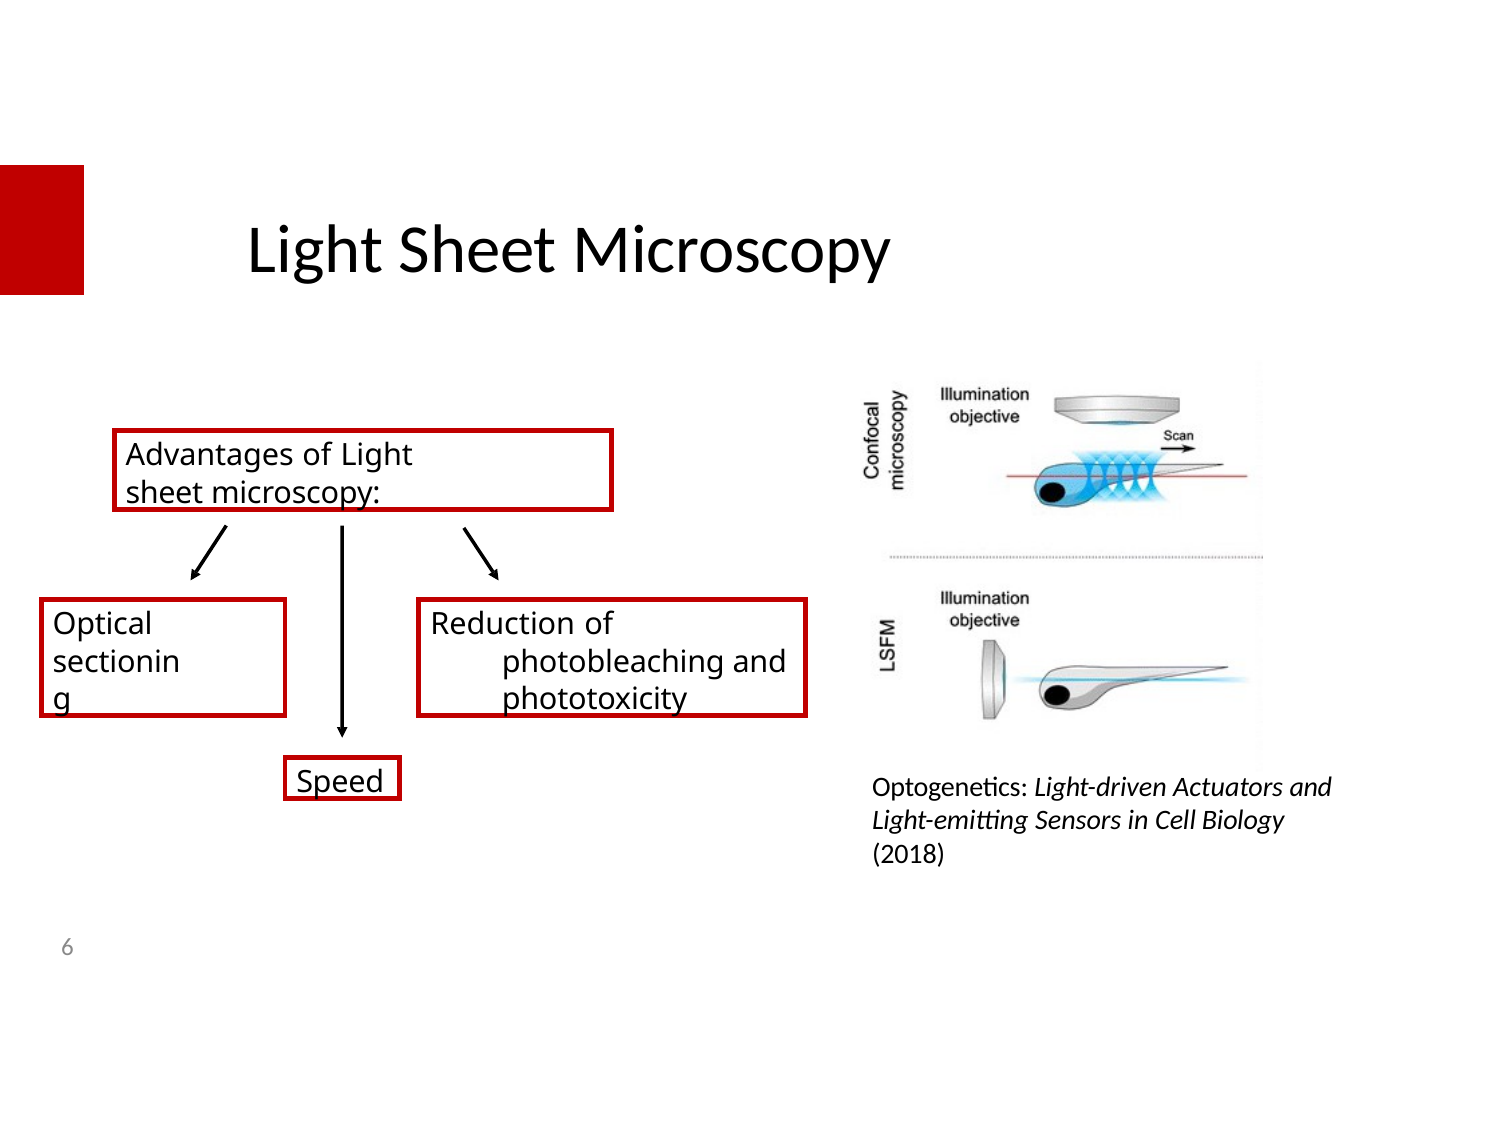

# Light Sheet Microscopy
Advantages of Light sheet microscopy:
Optical sectioning
Reduction of photobleaching and phototoxicity
Speed
Optogenetics: Light-driven Actuators and Light-emitting Sensors in Cell Biology (2018)
1